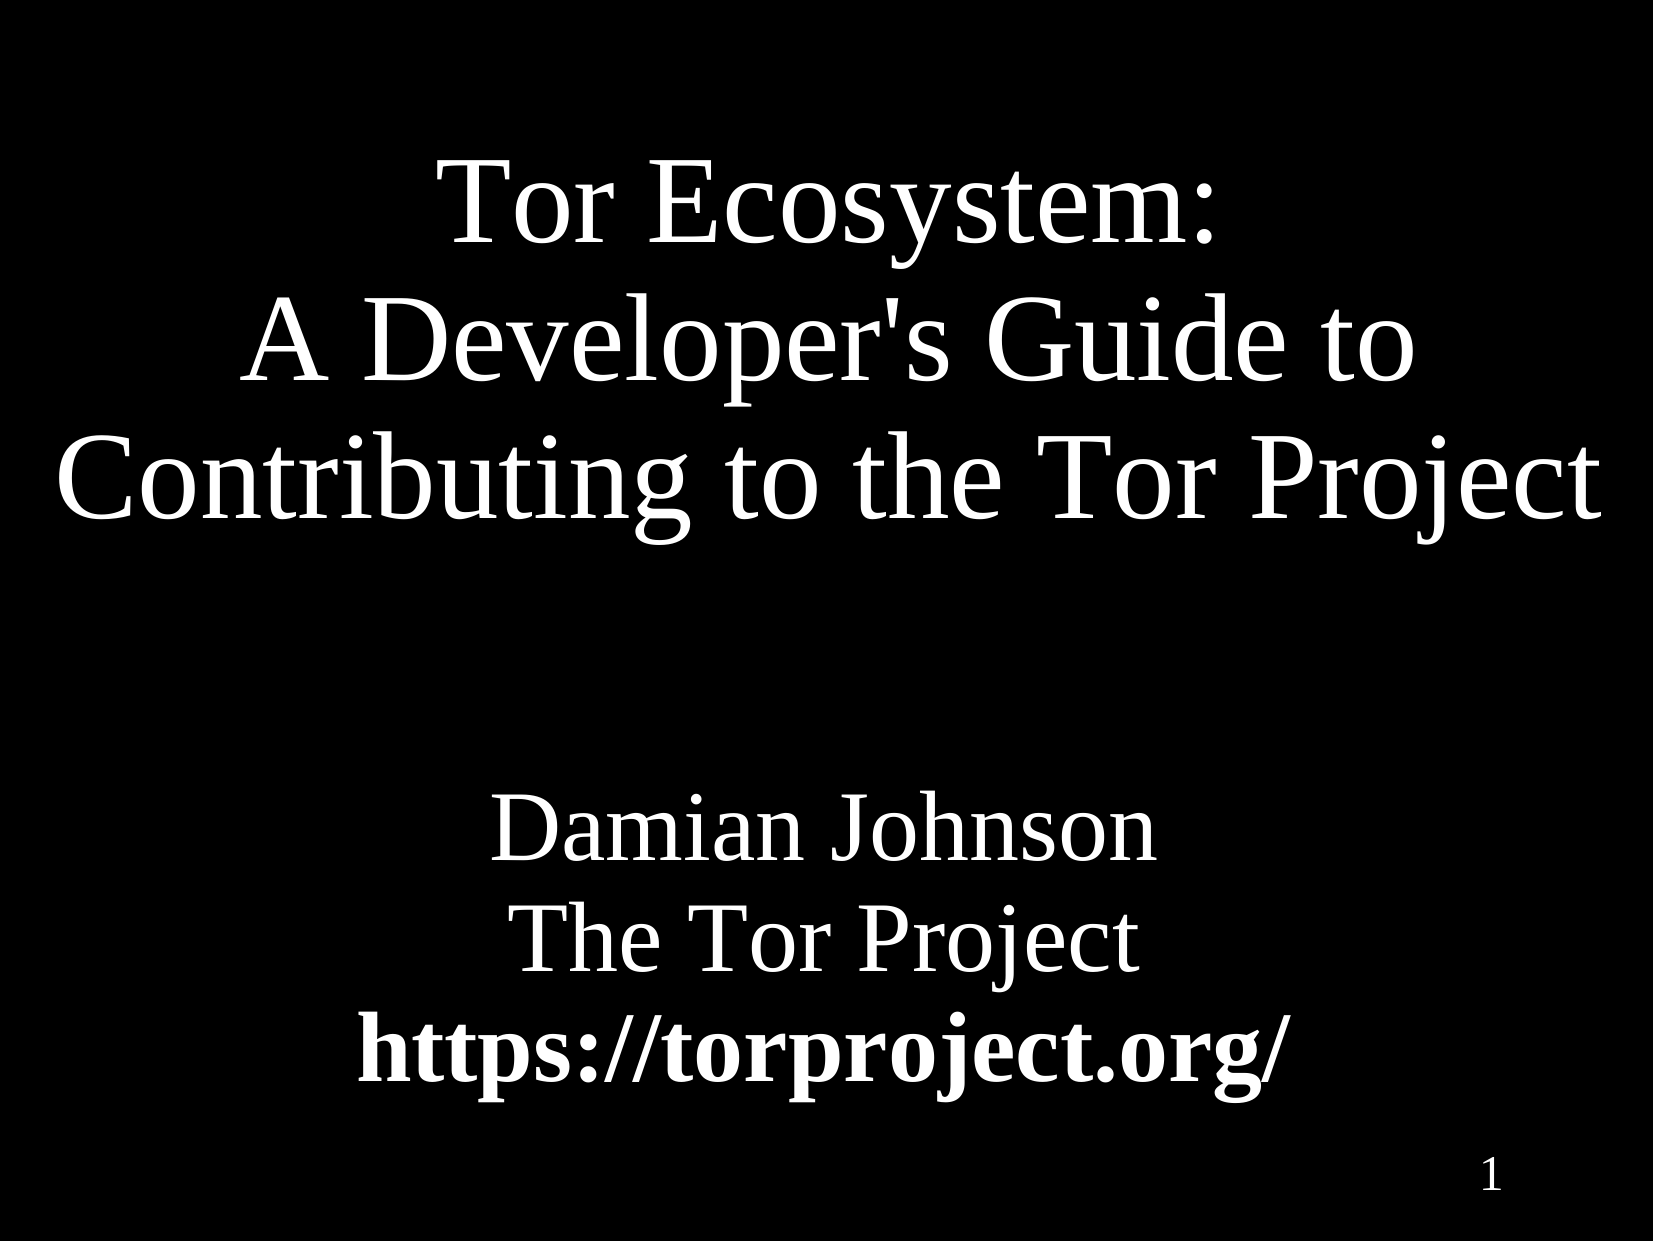

# Tor Ecosystem: A Developer's Guide to Contributing to the Tor Project
Damian Johnson
The Tor Project
https://torproject.org/